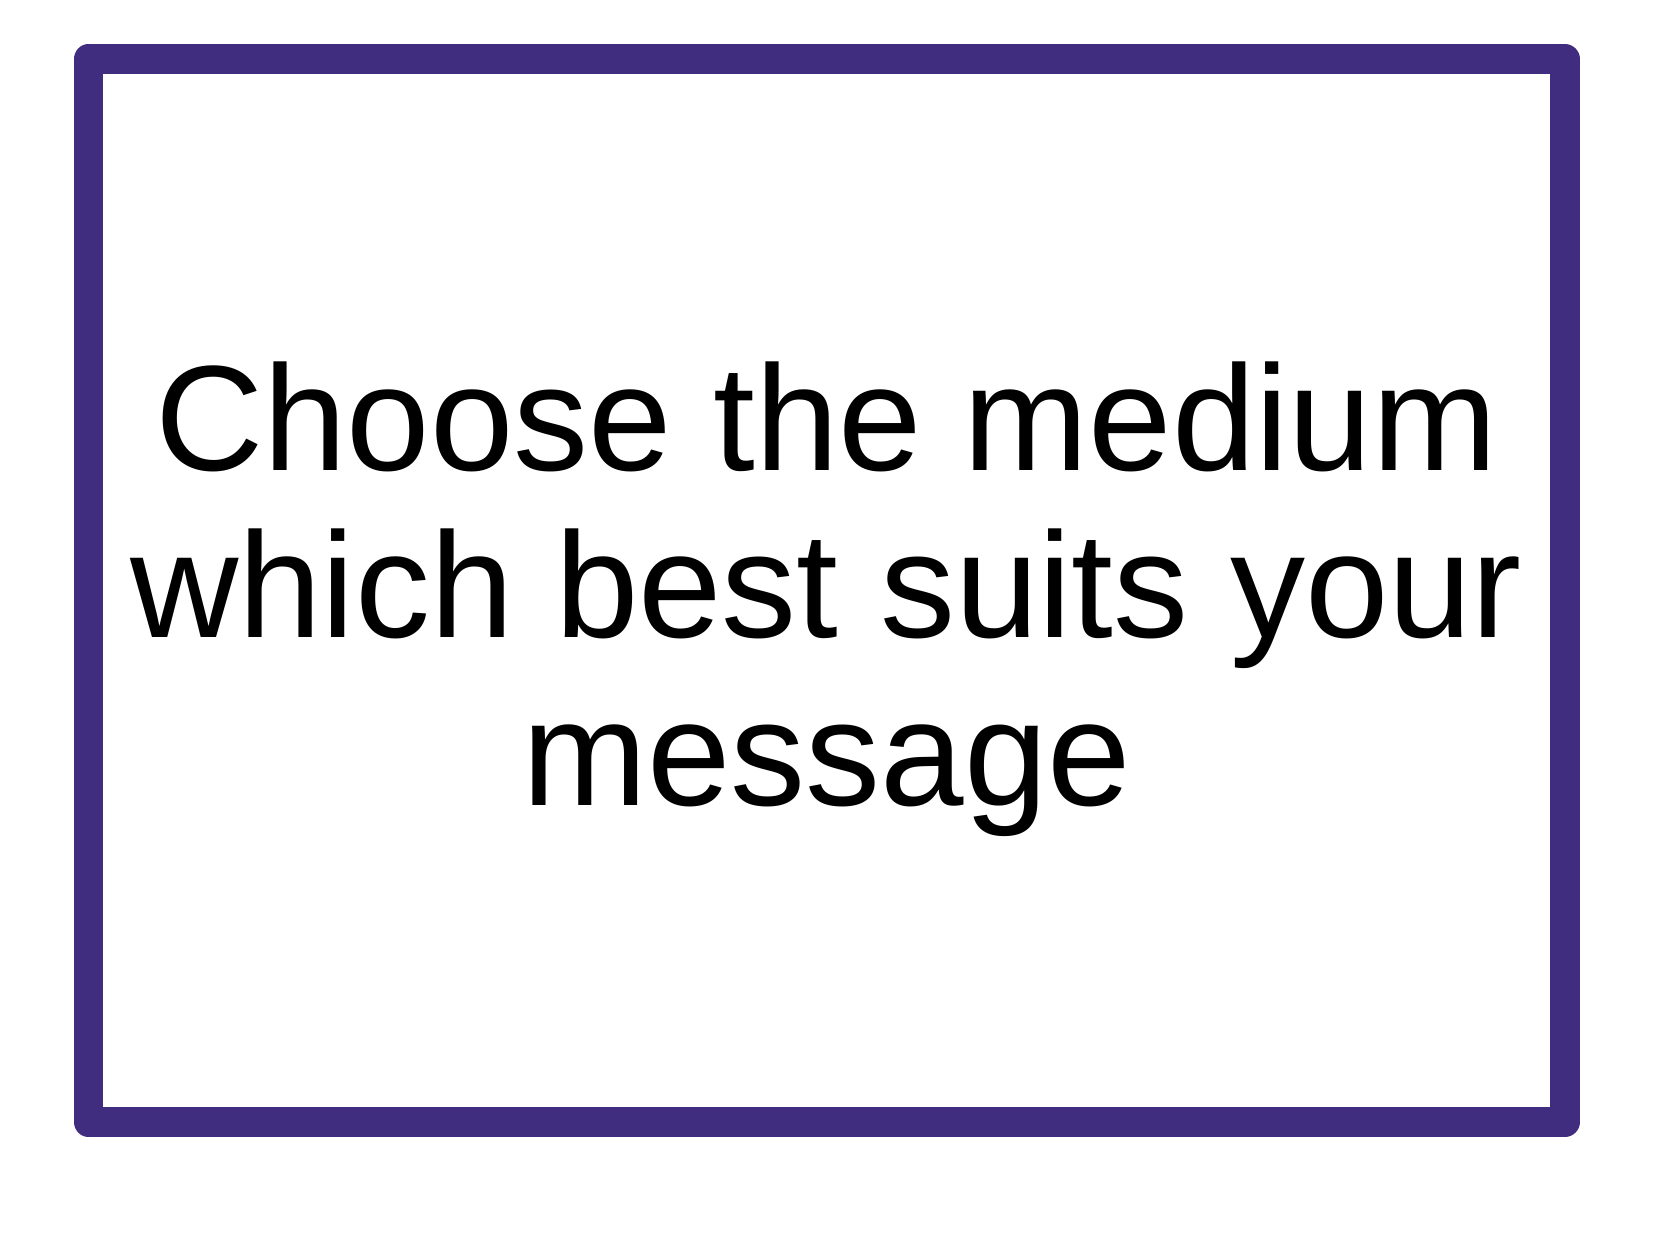

# Choose the medium which best suits your message